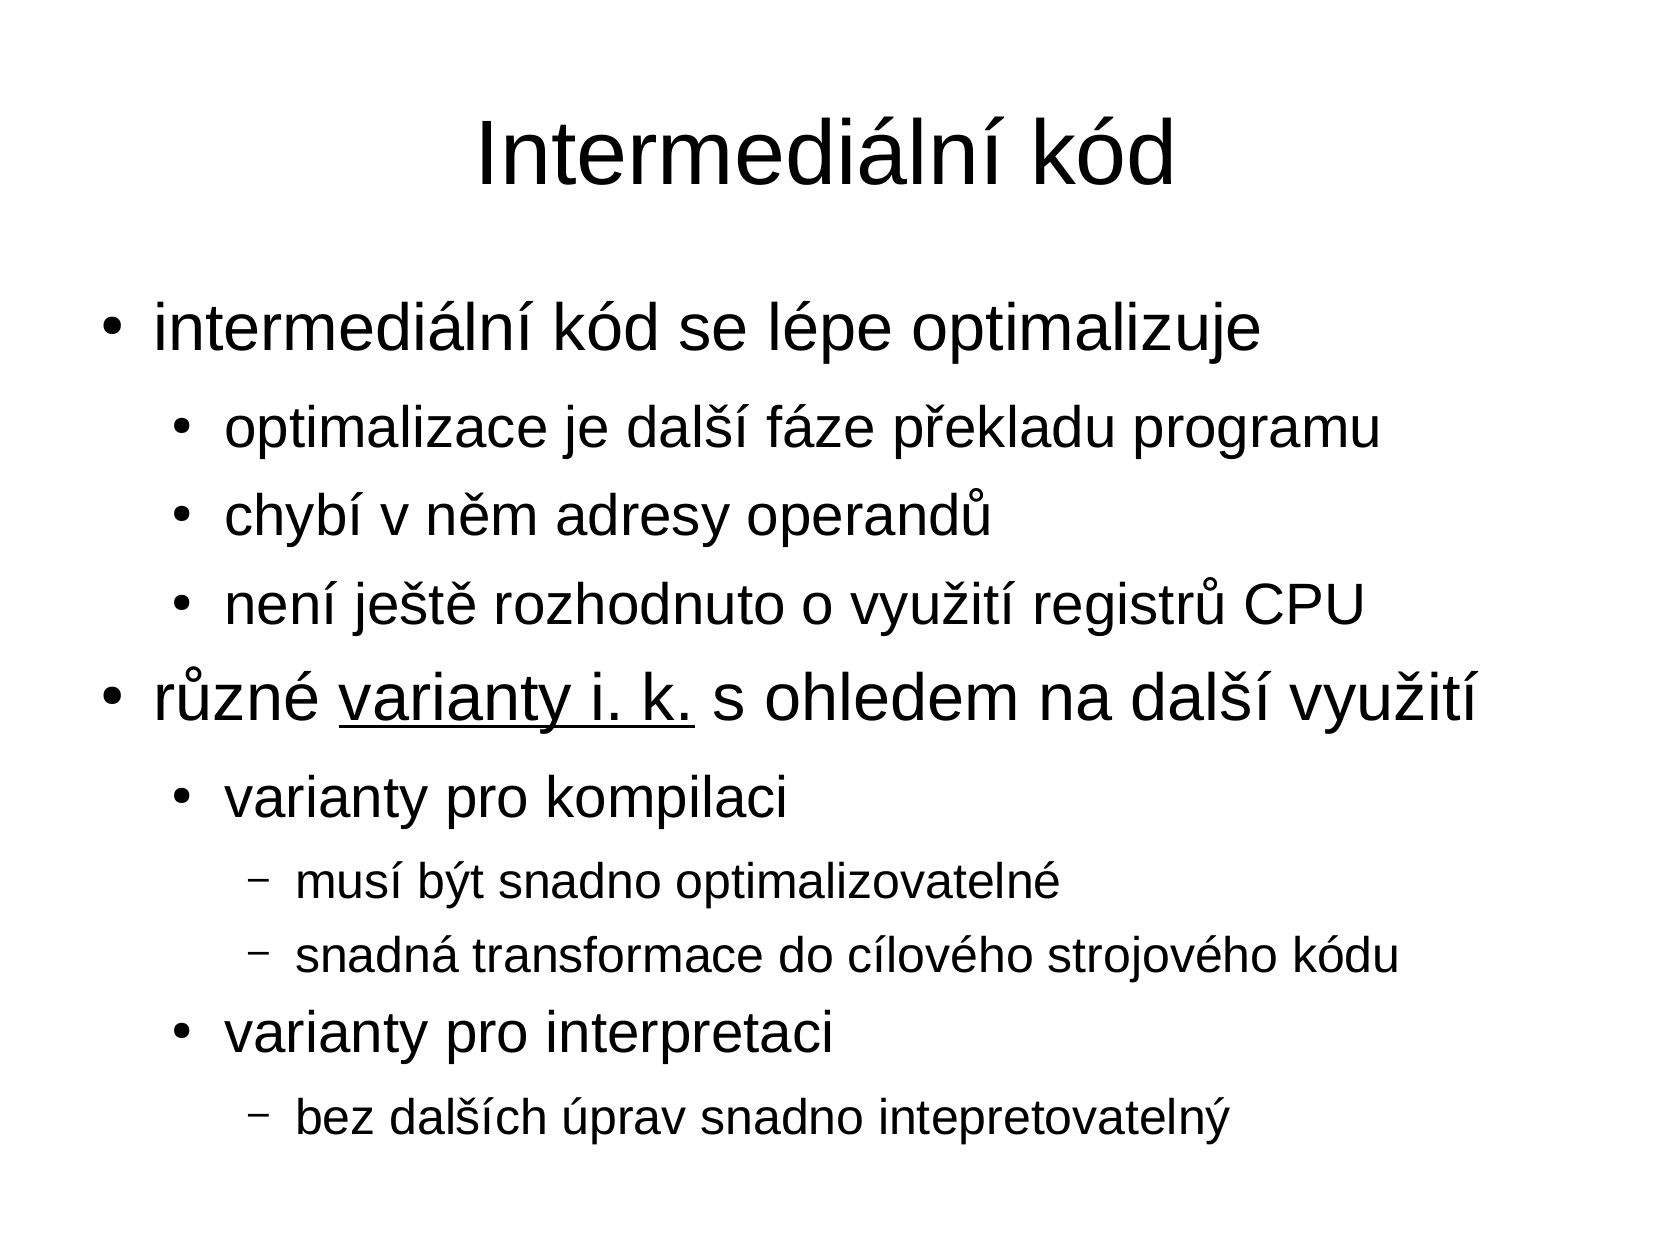

# Intermediální kód
intermediální kód se lépe optimalizuje
optimalizace je další fáze překladu programu
chybí v něm adresy operandů
není ještě rozhodnuto o využití registrů CPU
různé varianty i. k. s ohledem na další využití
varianty pro kompilaci
musí být snadno optimalizovatelné
snadná transformace do cílového strojového kódu
varianty pro interpretaci
bez dalších úprav snadno intepretovatelný